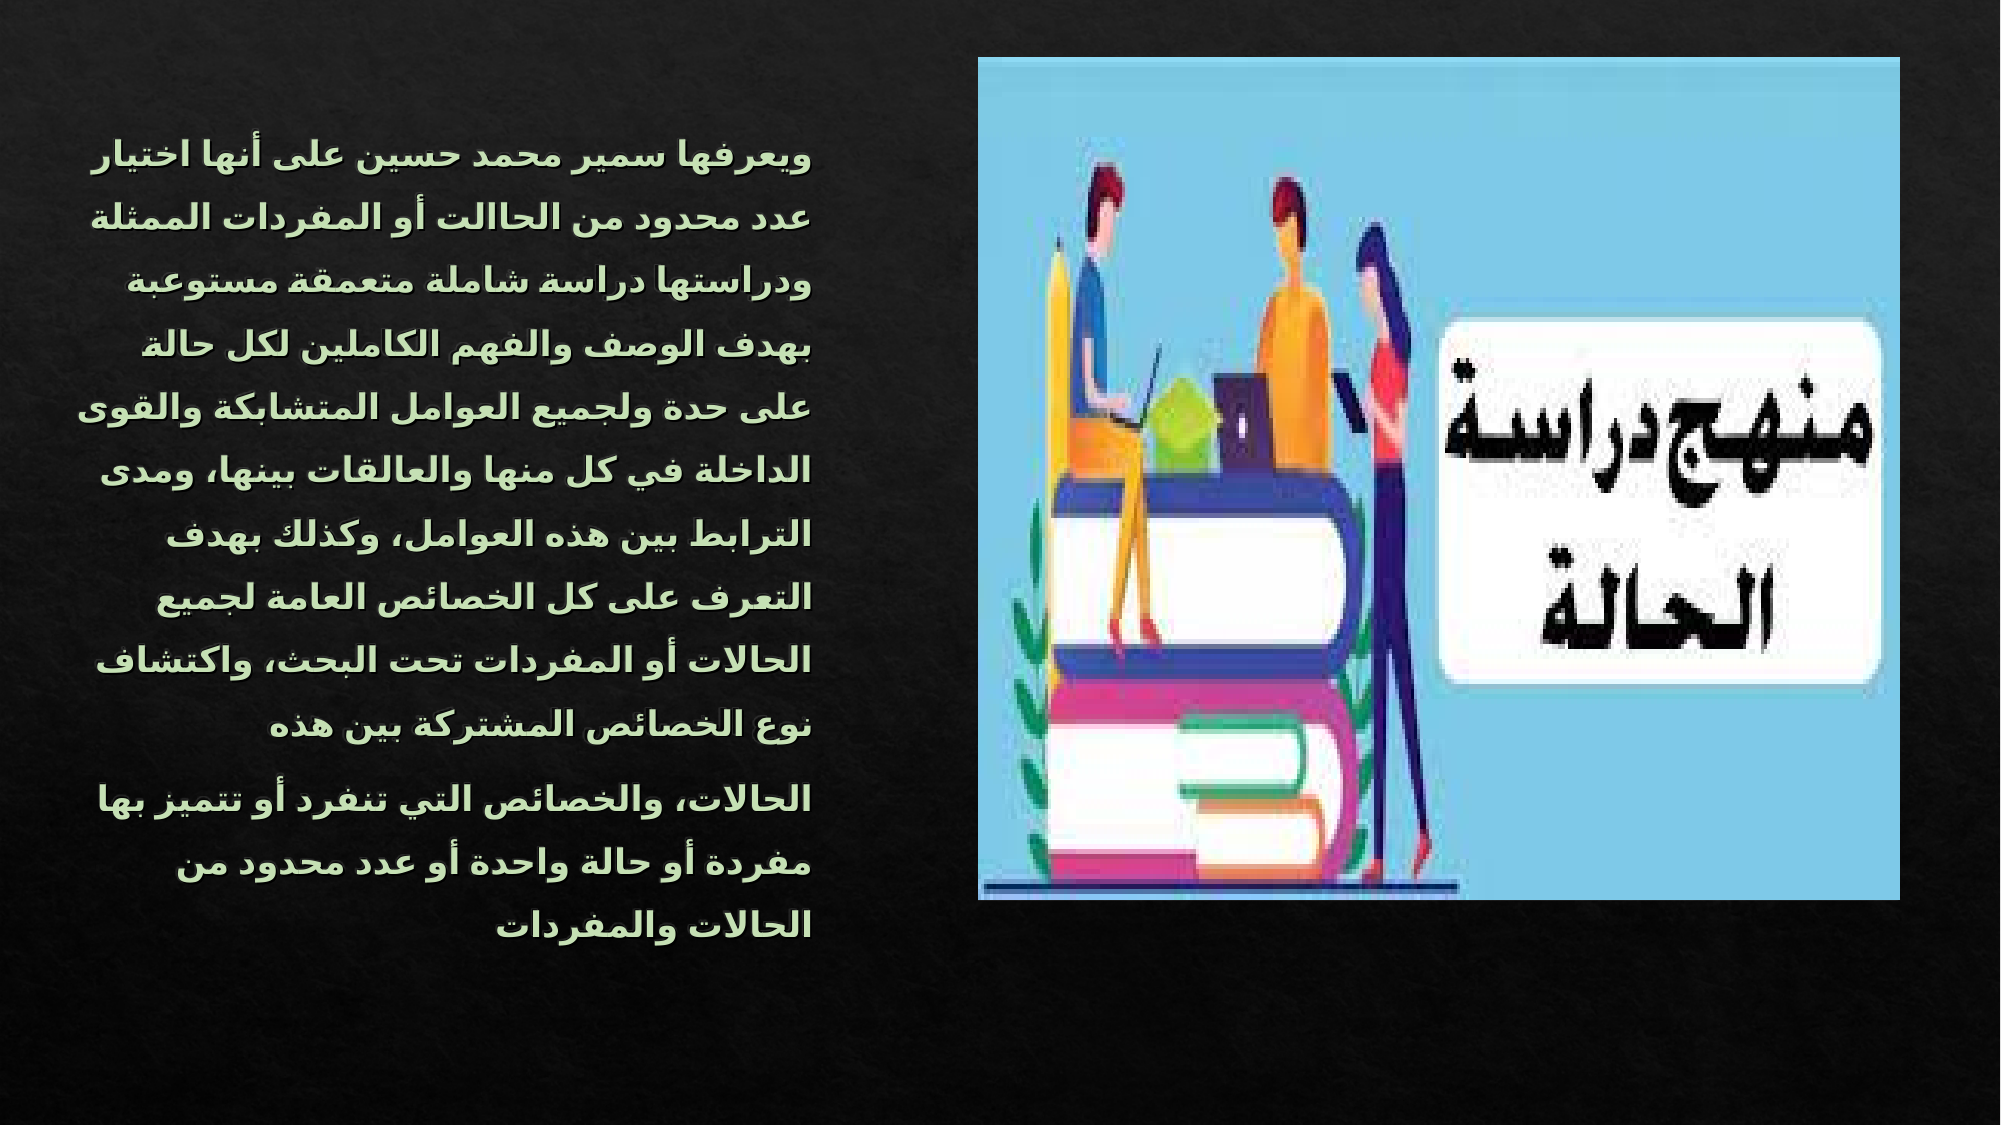

# ويعرفها سمير محمد حسين على أنها اختيار عدد محدود من الحاالت أو المفردات الممثلة ودراستها دراسة شاملة متعمقة مستوعبة بهدف الوصف والفهم الكاملين لكل حالة على حدة ولجميع العوامل المتشابكة والقوى الداخلة في كل منها والعالقات بينها، ومدى الترابط بين هذه العوامل، وكذلك بهدف التعرف على كل الخصائص العامة لجميع الحالات أو المفردات تحت البحث، واكتشاف نوع الخصائص المشتركة بين هذه
الحالات، والخصائص التي تنفرد أو تتميز بها مفردة أو حالة واحدة أو عدد محدود من الحالات والمفردات